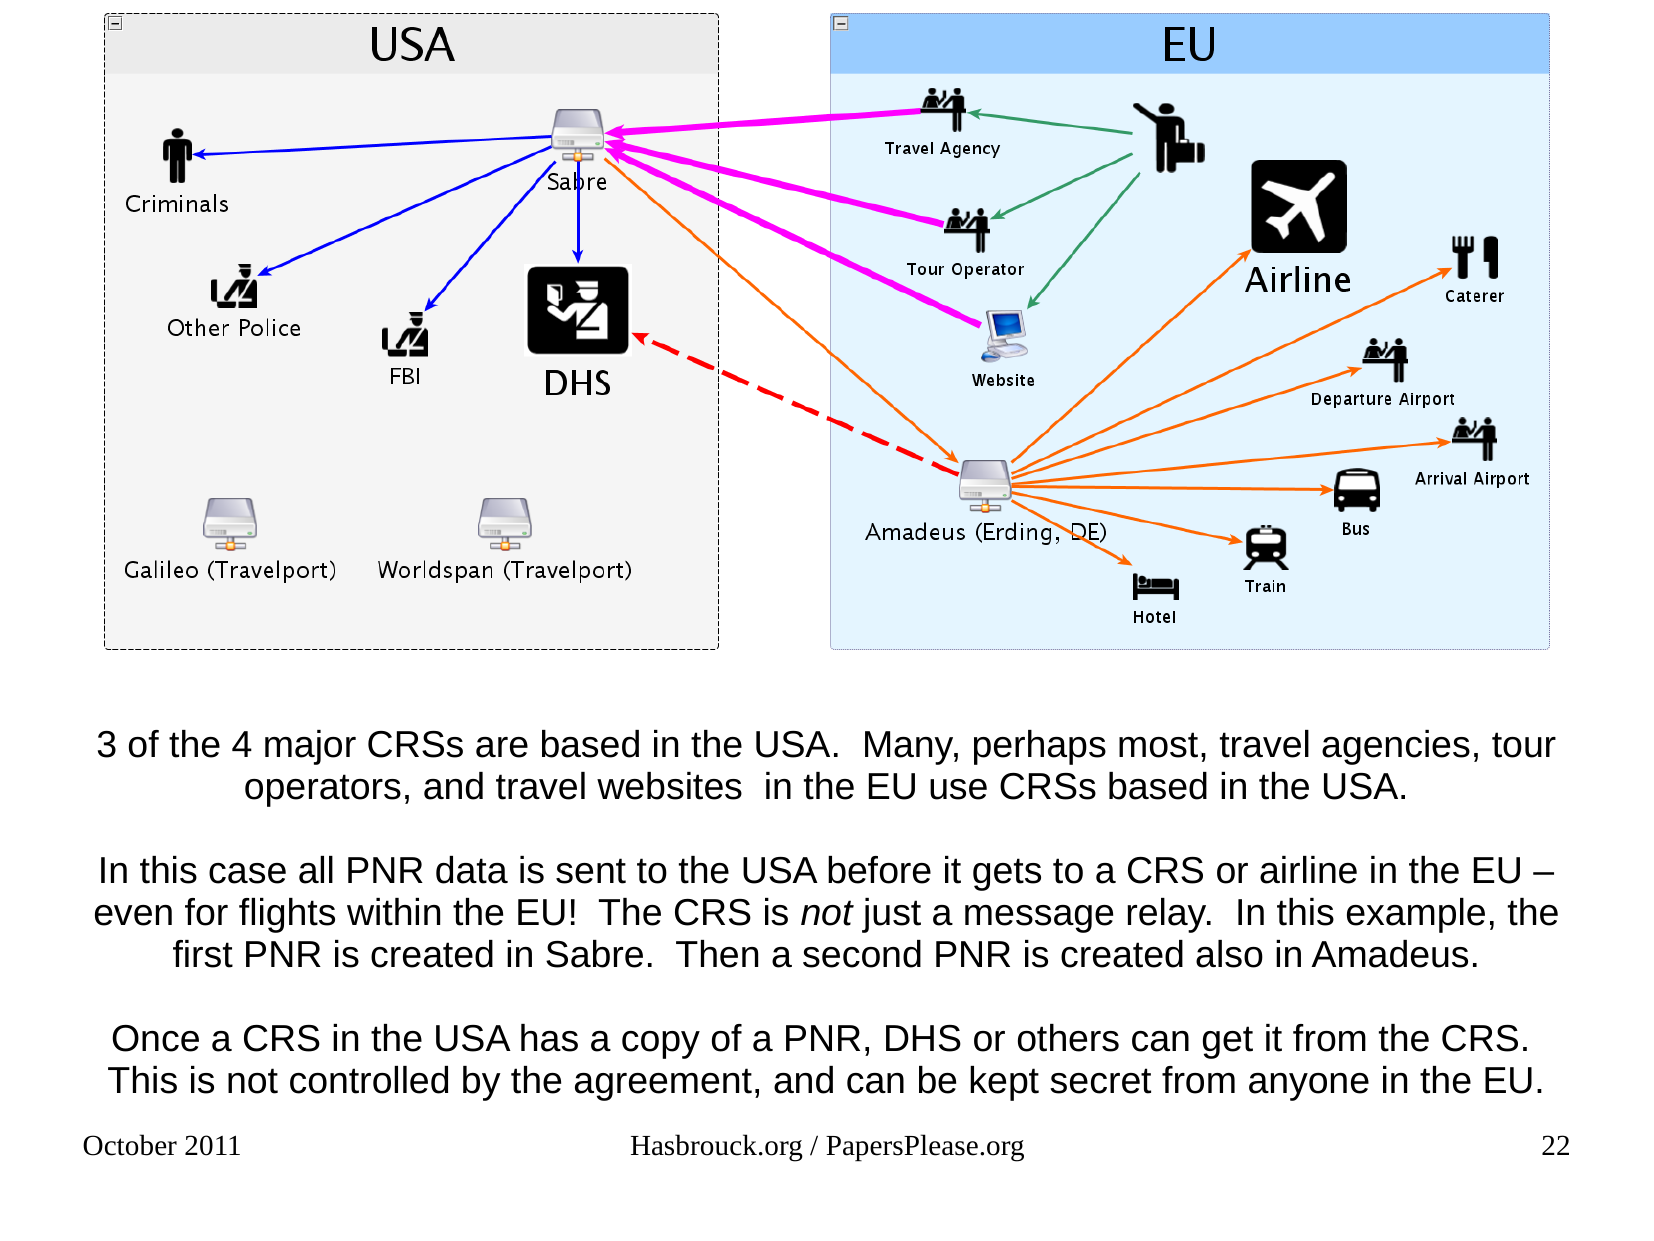

# 3 of the 4 major CRSs are based in the USA. Many, perhaps most, travel agencies, tour operators, and travel websites in the EU use CRSs based in the USA.
In this case all PNR data is sent to the USA before it gets to a CRS or airline in the EU – even for flights within the EU! The CRS is not just a message relay. In this example, the first PNR is created in Sabre. Then a second PNR is created also in Amadeus.
Once a CRS in the USA has a copy of a PNR, DHS or others can get it from the CRS. This is not controlled by the agreement, and can be kept secret from anyone in the EU.
October 2011
Hasbrouck.org / PapersPlease.org
22